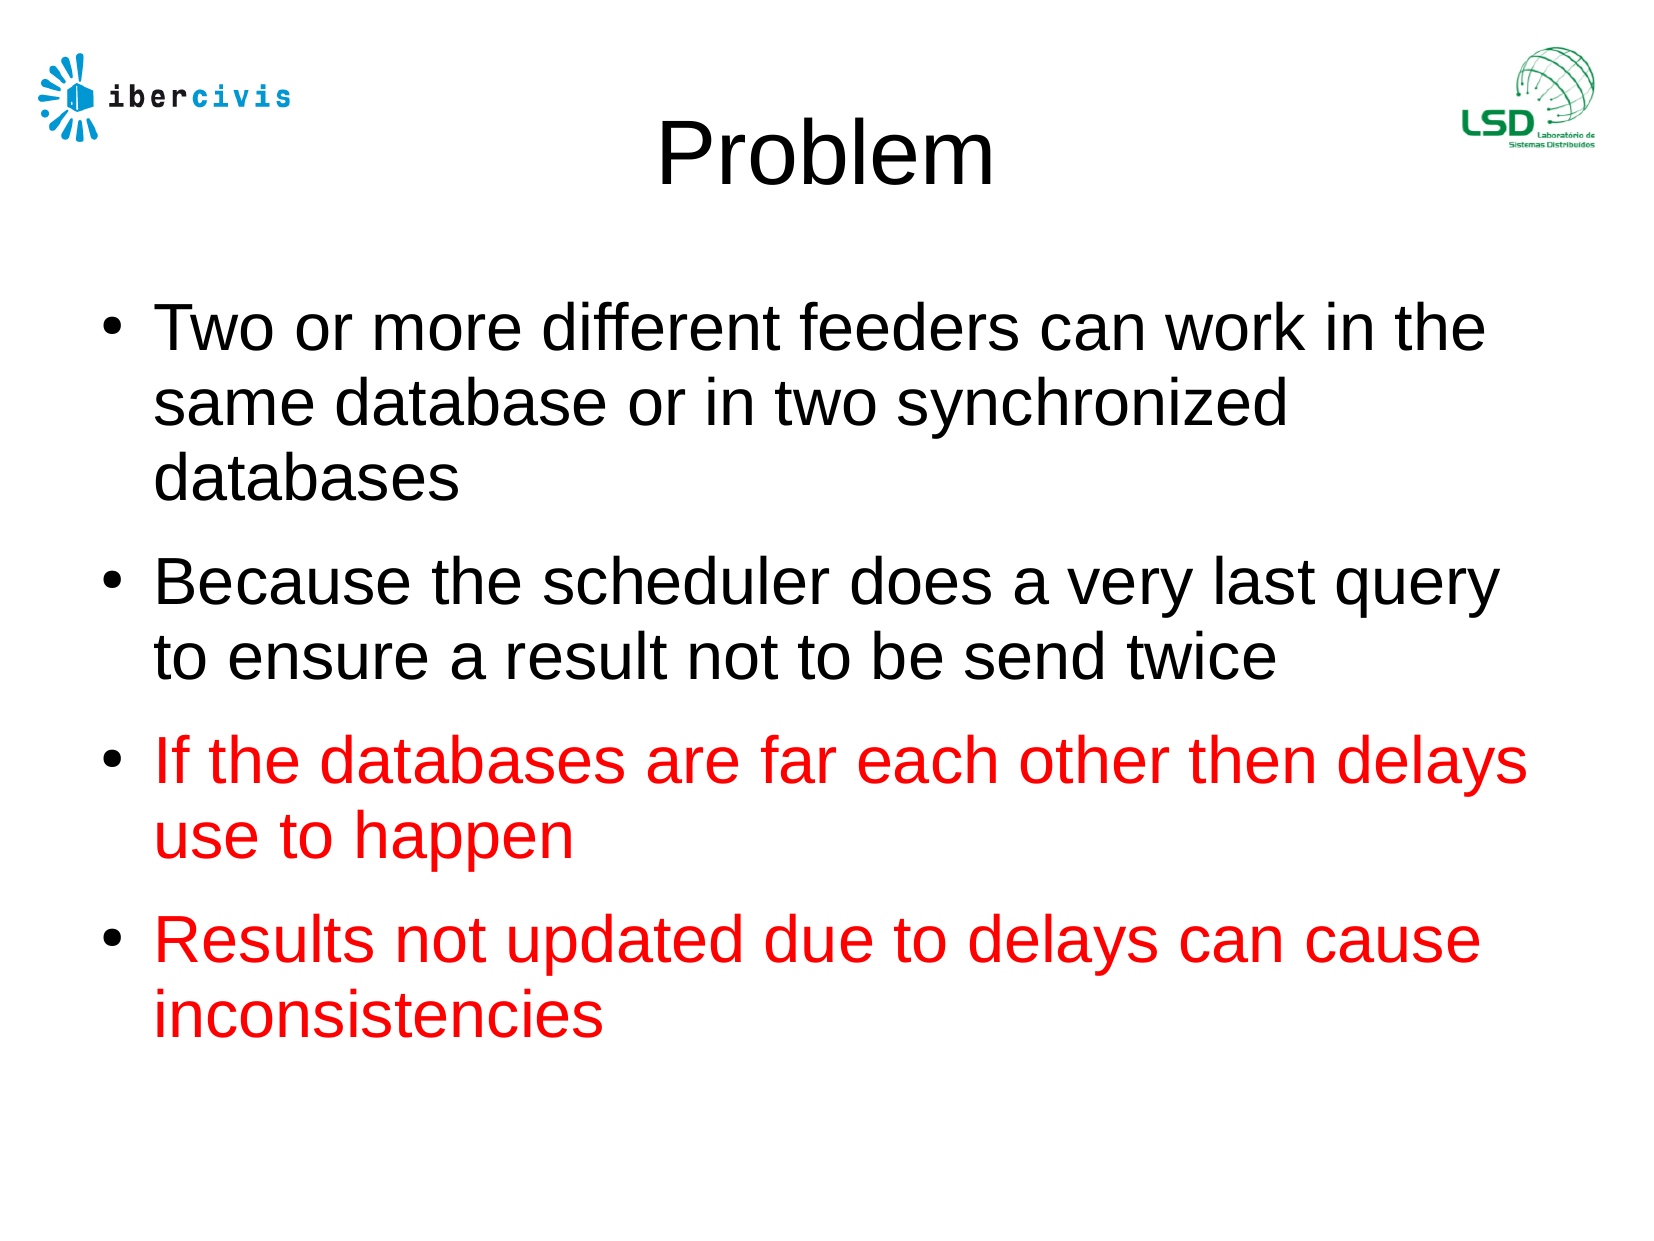

# Problem
Two or more different feeders can work in the same database or in two synchronized databases
Because the scheduler does a very last query to ensure a result not to be send twice
If the databases are far each other then delays use to happen
Results not updated due to delays can cause inconsistencies